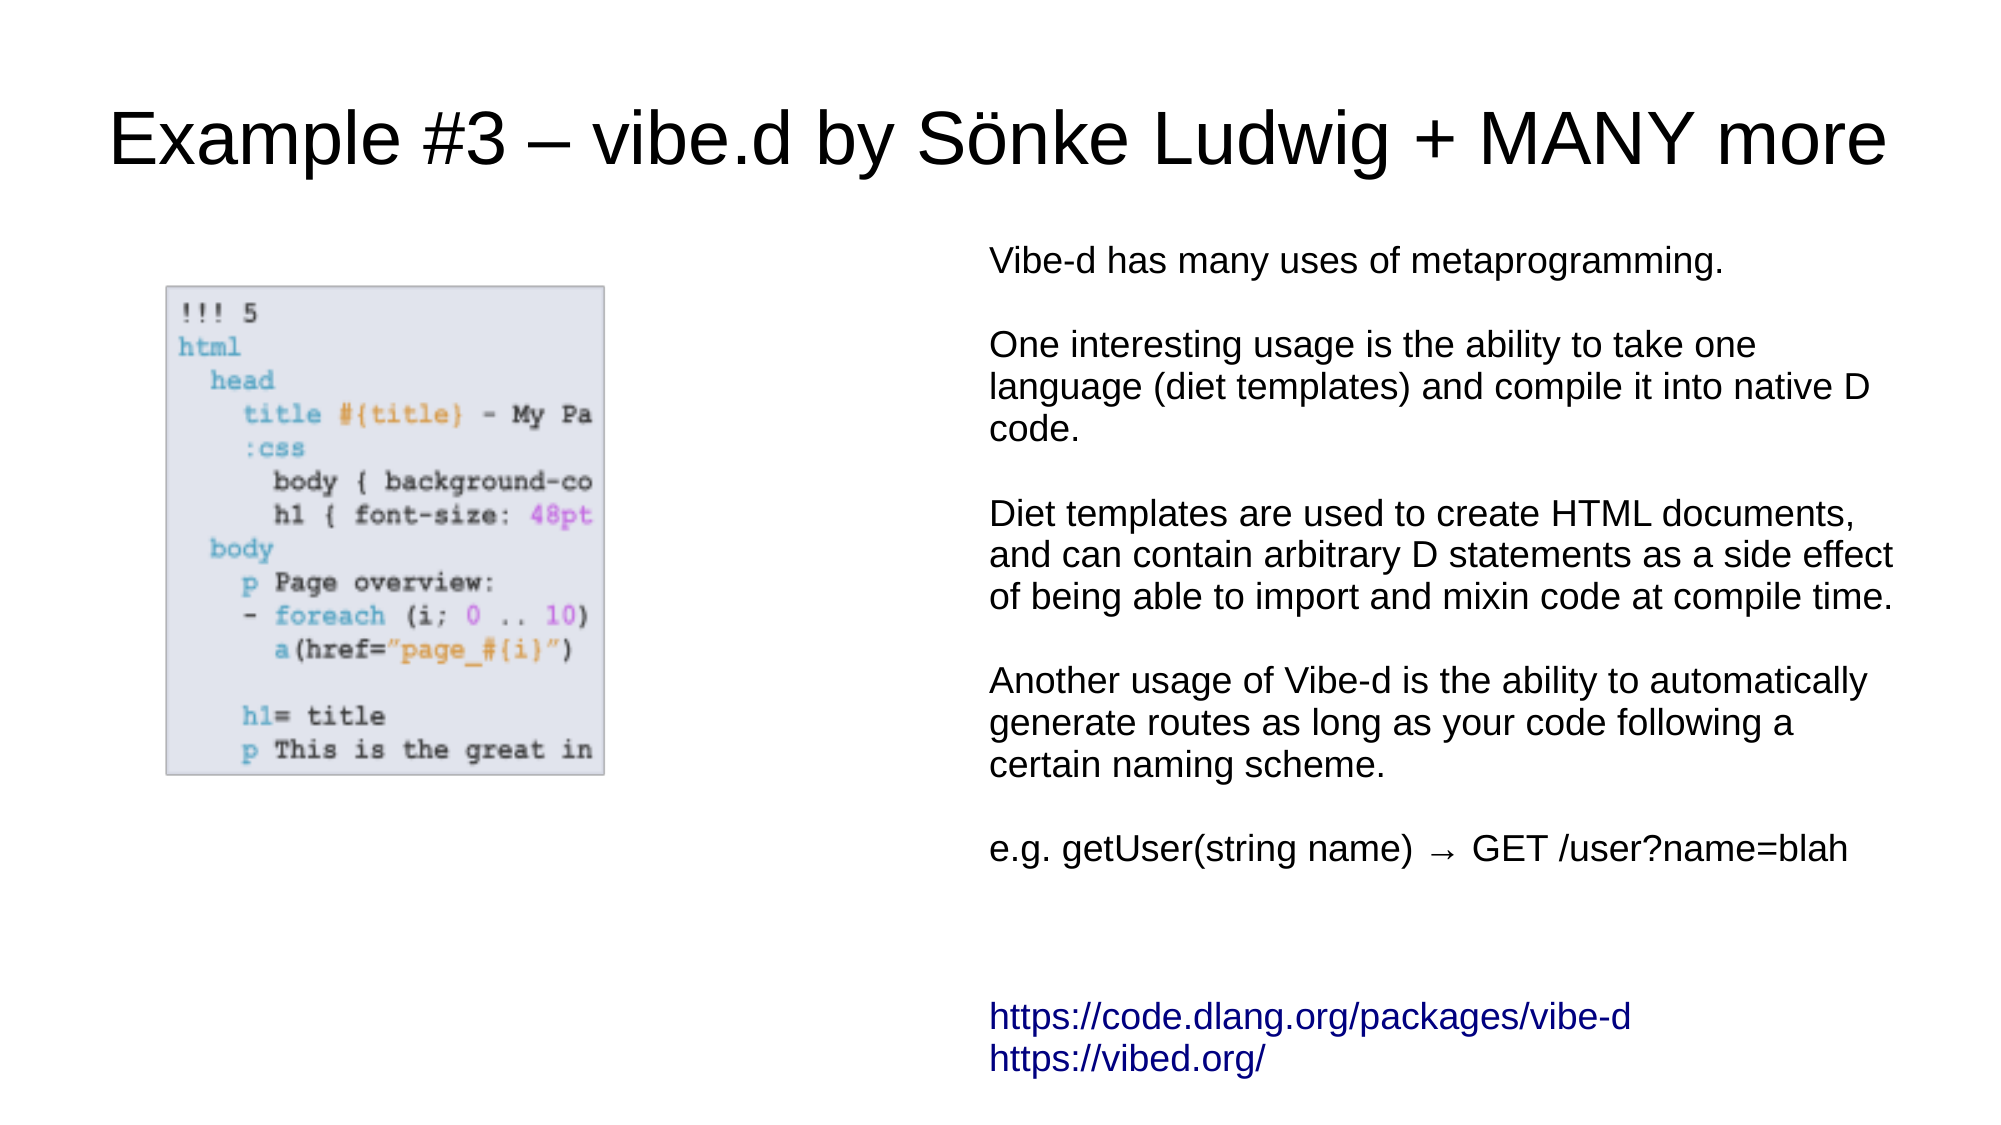

# Example #3 – vibe.d by Sönke Ludwig + MANY more
Vibe-d has many uses of metaprogramming.
One interesting usage is the ability to take one language (diet templates) and compile it into native D code.
Diet templates are used to create HTML documents, and can contain arbitrary D statements as a side effect of being able to import and mixin code at compile time.
Another usage of Vibe-d is the ability to automatically generate routes as long as your code following a certain naming scheme.
e.g. getUser(string name) → GET /user?name=blah
https://code.dlang.org/packages/vibe-d
https://vibed.org/